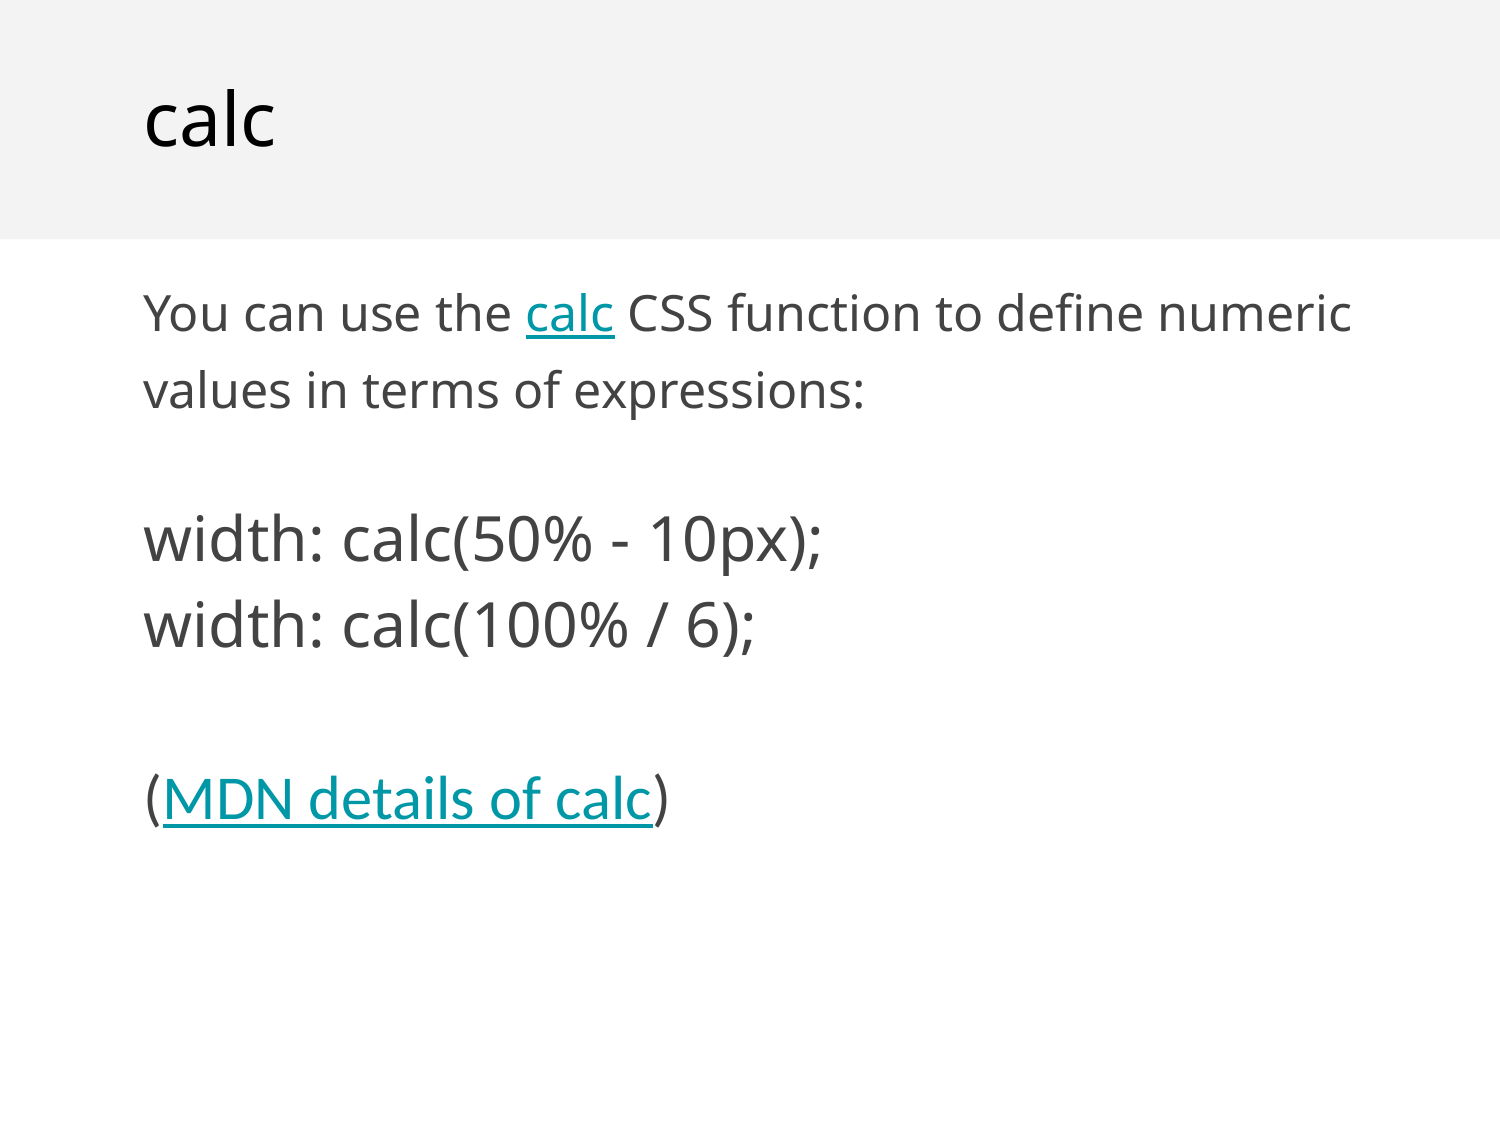

# calc
You can use the calc CSS function to define numeric values in terms of expressions:
width: calc(50% - 10px);
width: calc(100% / 6);
(MDN details of calc)